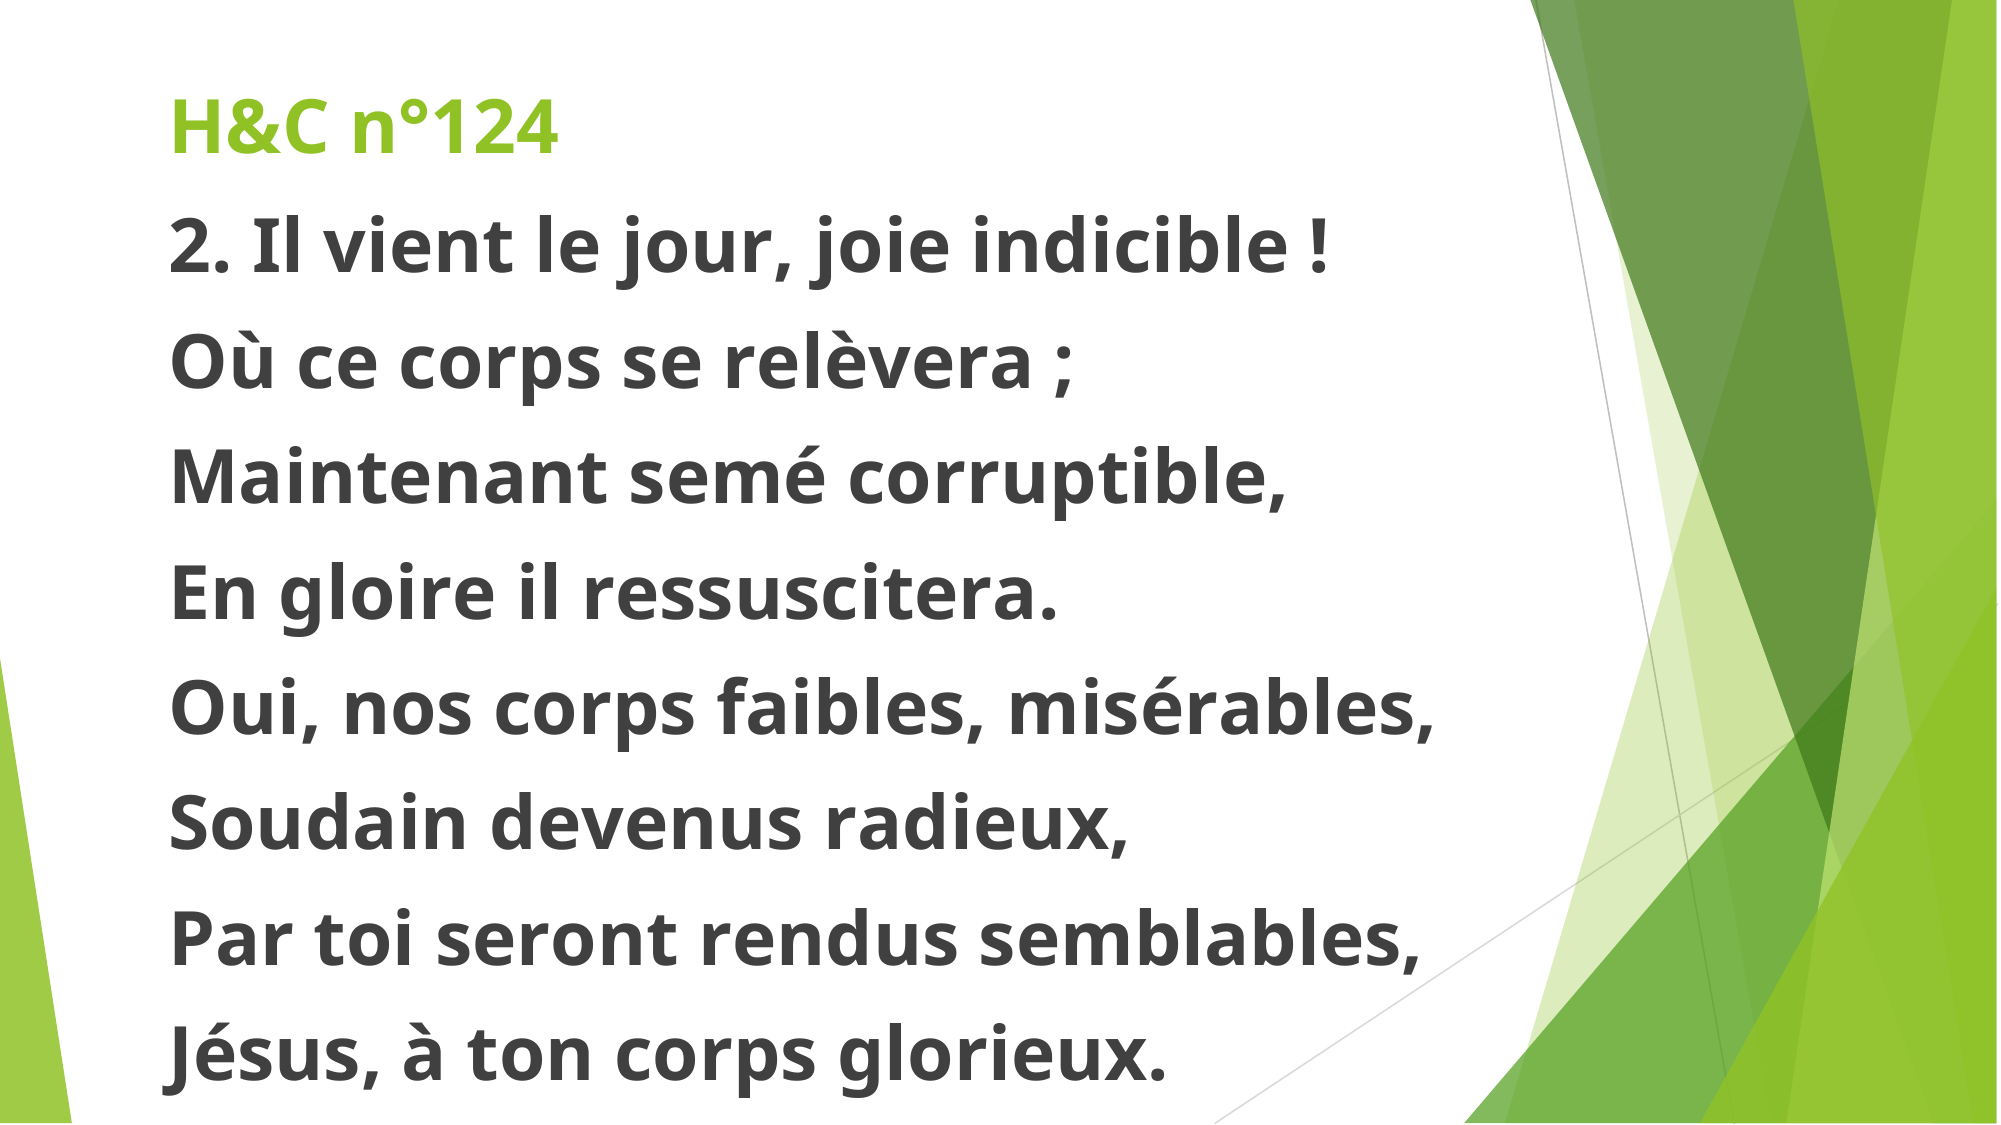

H&C n°124
2. Il vient le jour, joie indicible !
Où ce corps se relèvera ;
Maintenant semé corruptible,
En gloire il ressuscitera.
Oui, nos corps faibles, misérables,
Soudain devenus radieux,
Par toi seront rendus semblables,
Jésus, à ton corps glorieux.